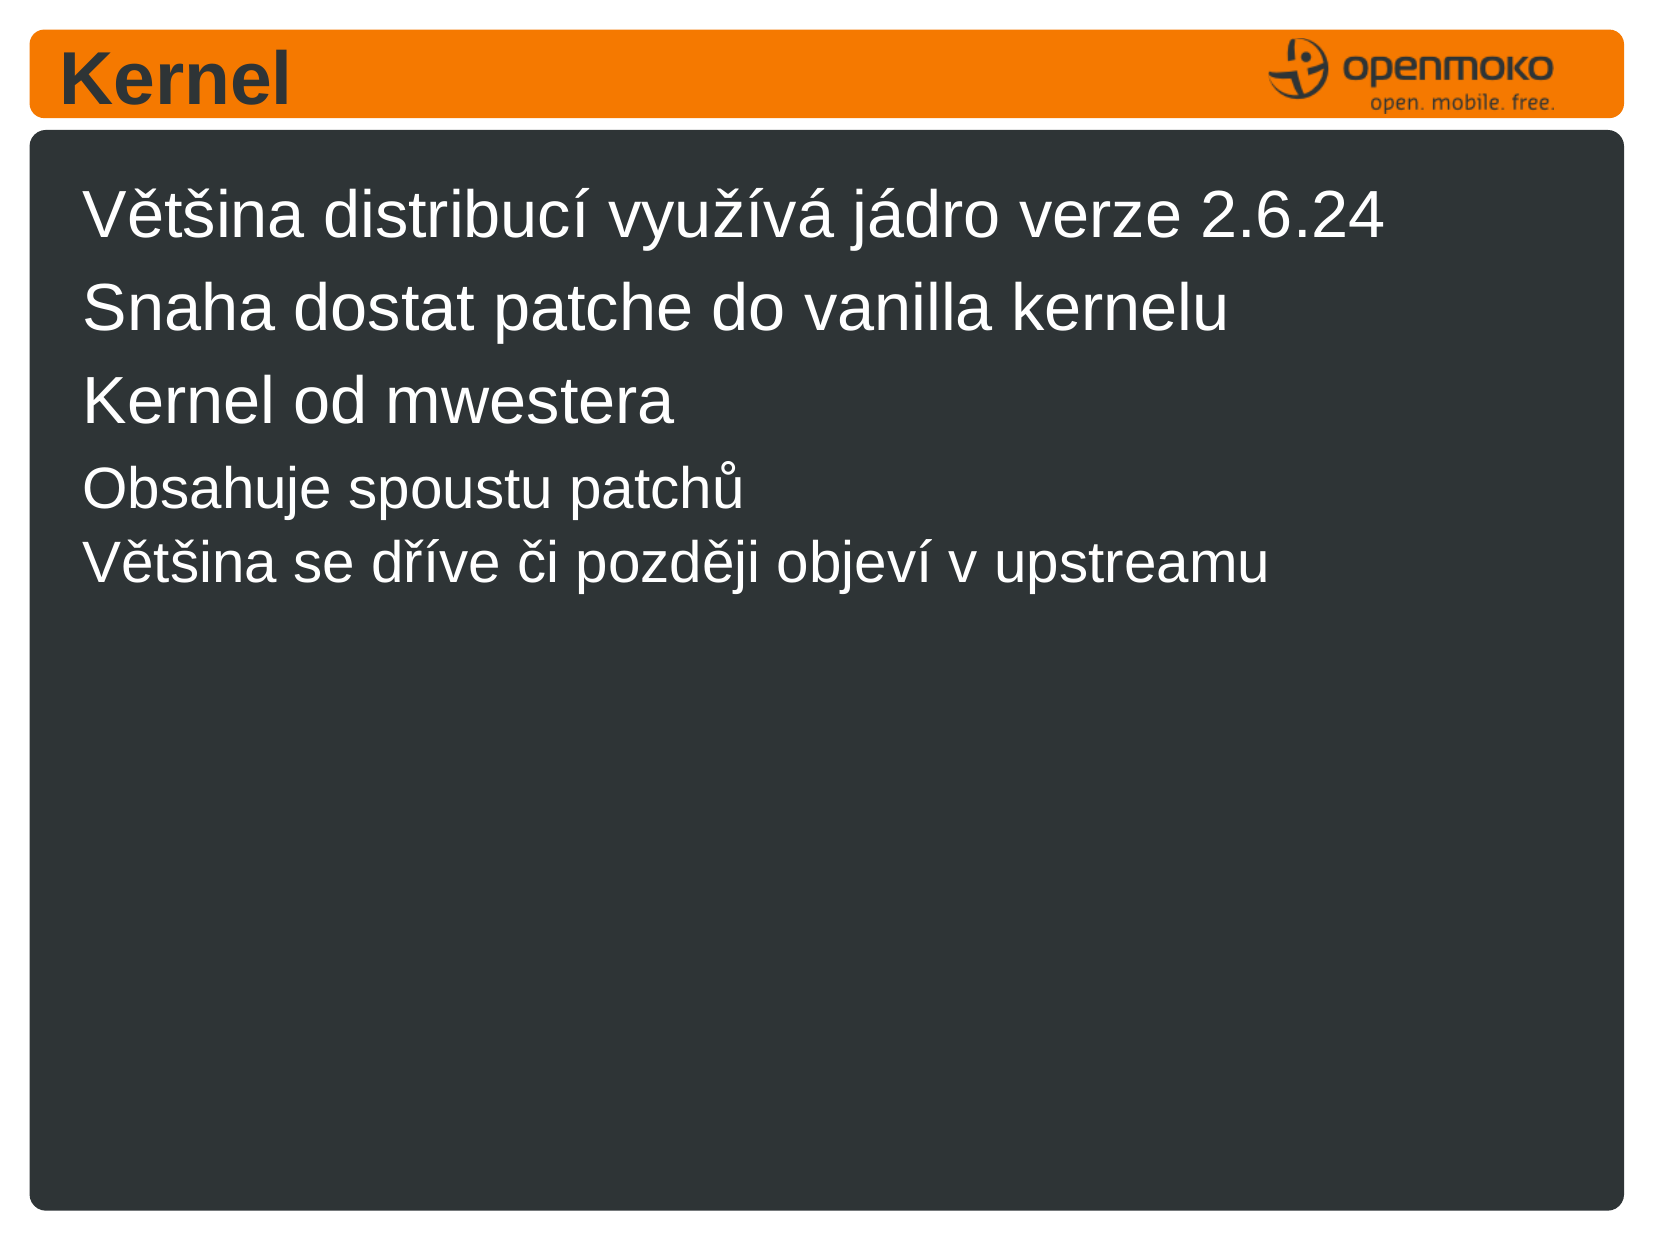

# Kernel
Většina distribucí využívá jádro verze 2.6.24
Snaha dostat patche do vanilla kernelu
Kernel od mwestera
Obsahuje spoustu patchů
Většina se dříve či později objeví v upstreamu